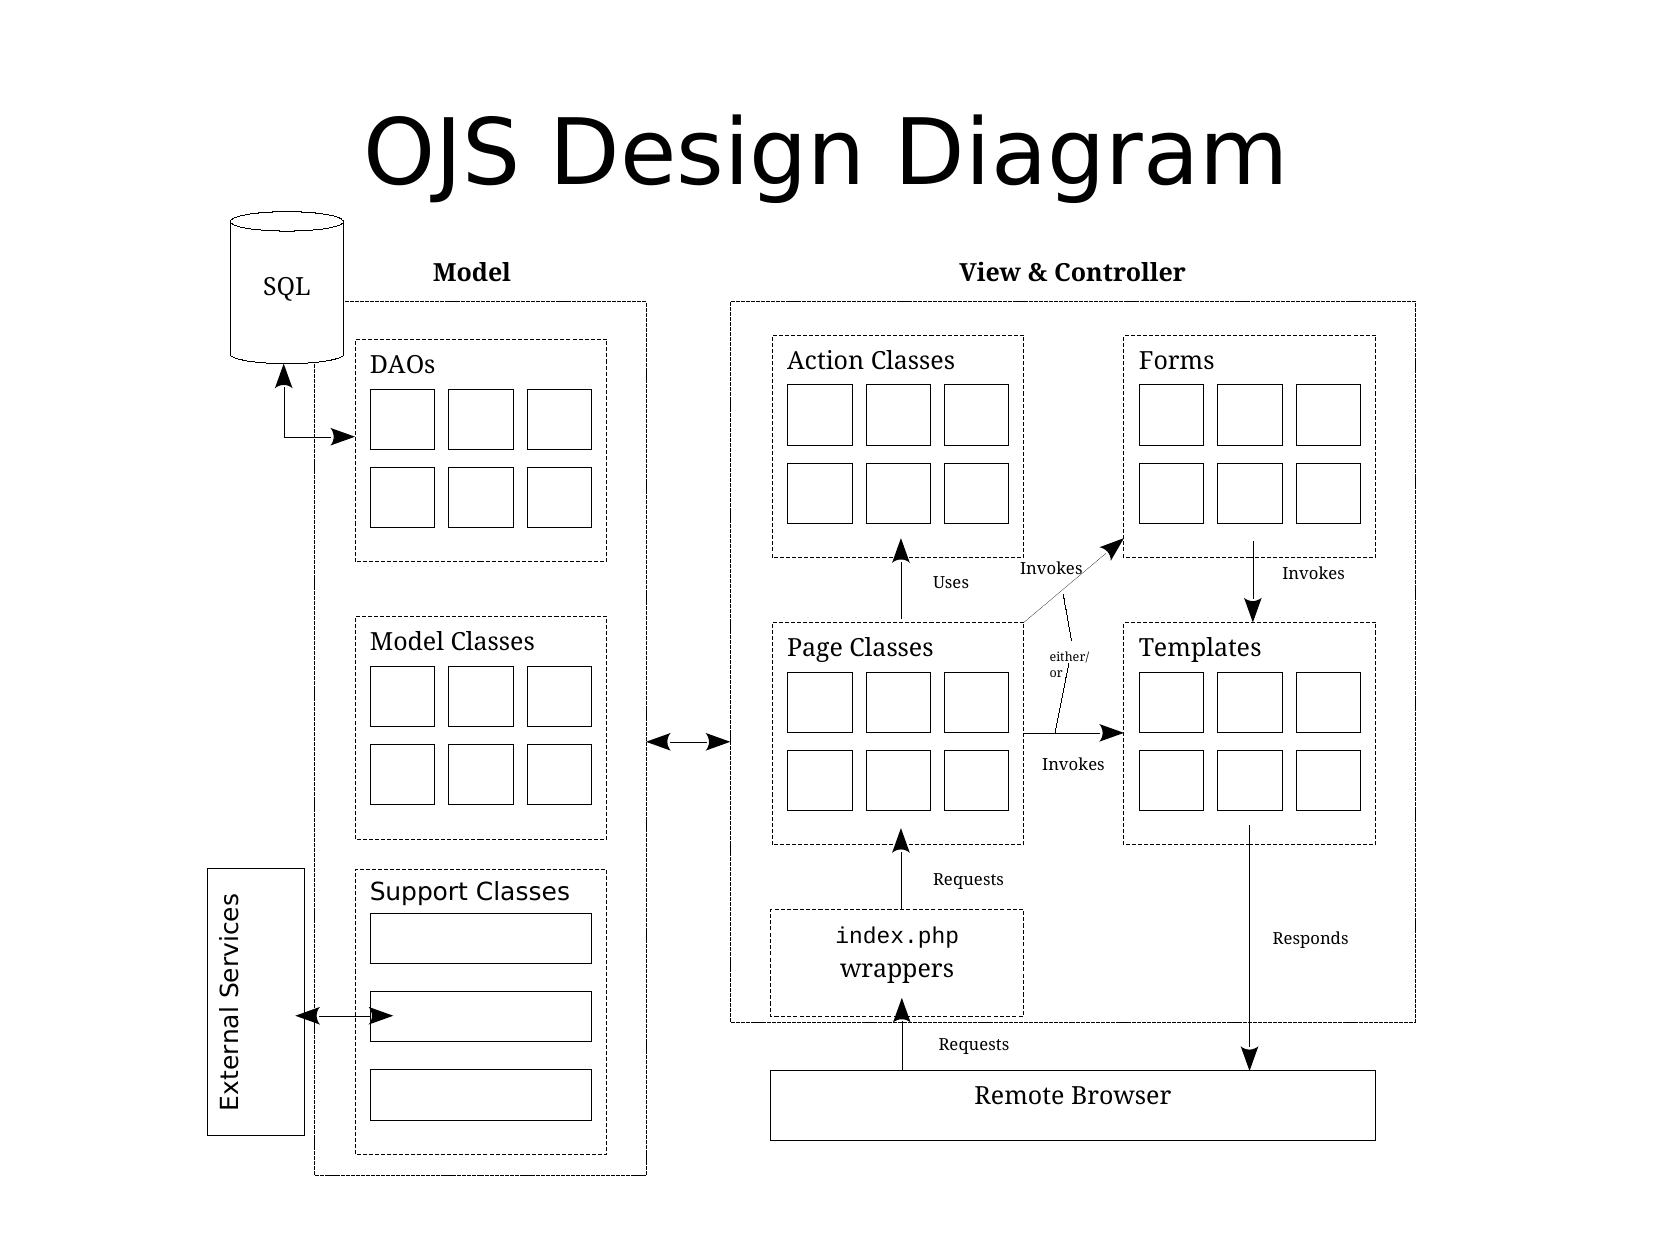

# OJS Design Diagram
SQL
Model
View & Controller
Action Classes
Forms
DAOs
Invokes
Invokes
Uses
Model Classes
Page Classes
Templates
either/or
Invokes
Requests
Support Classes
index.php wrappers
Responds
External Services
Requests
Remote Browser